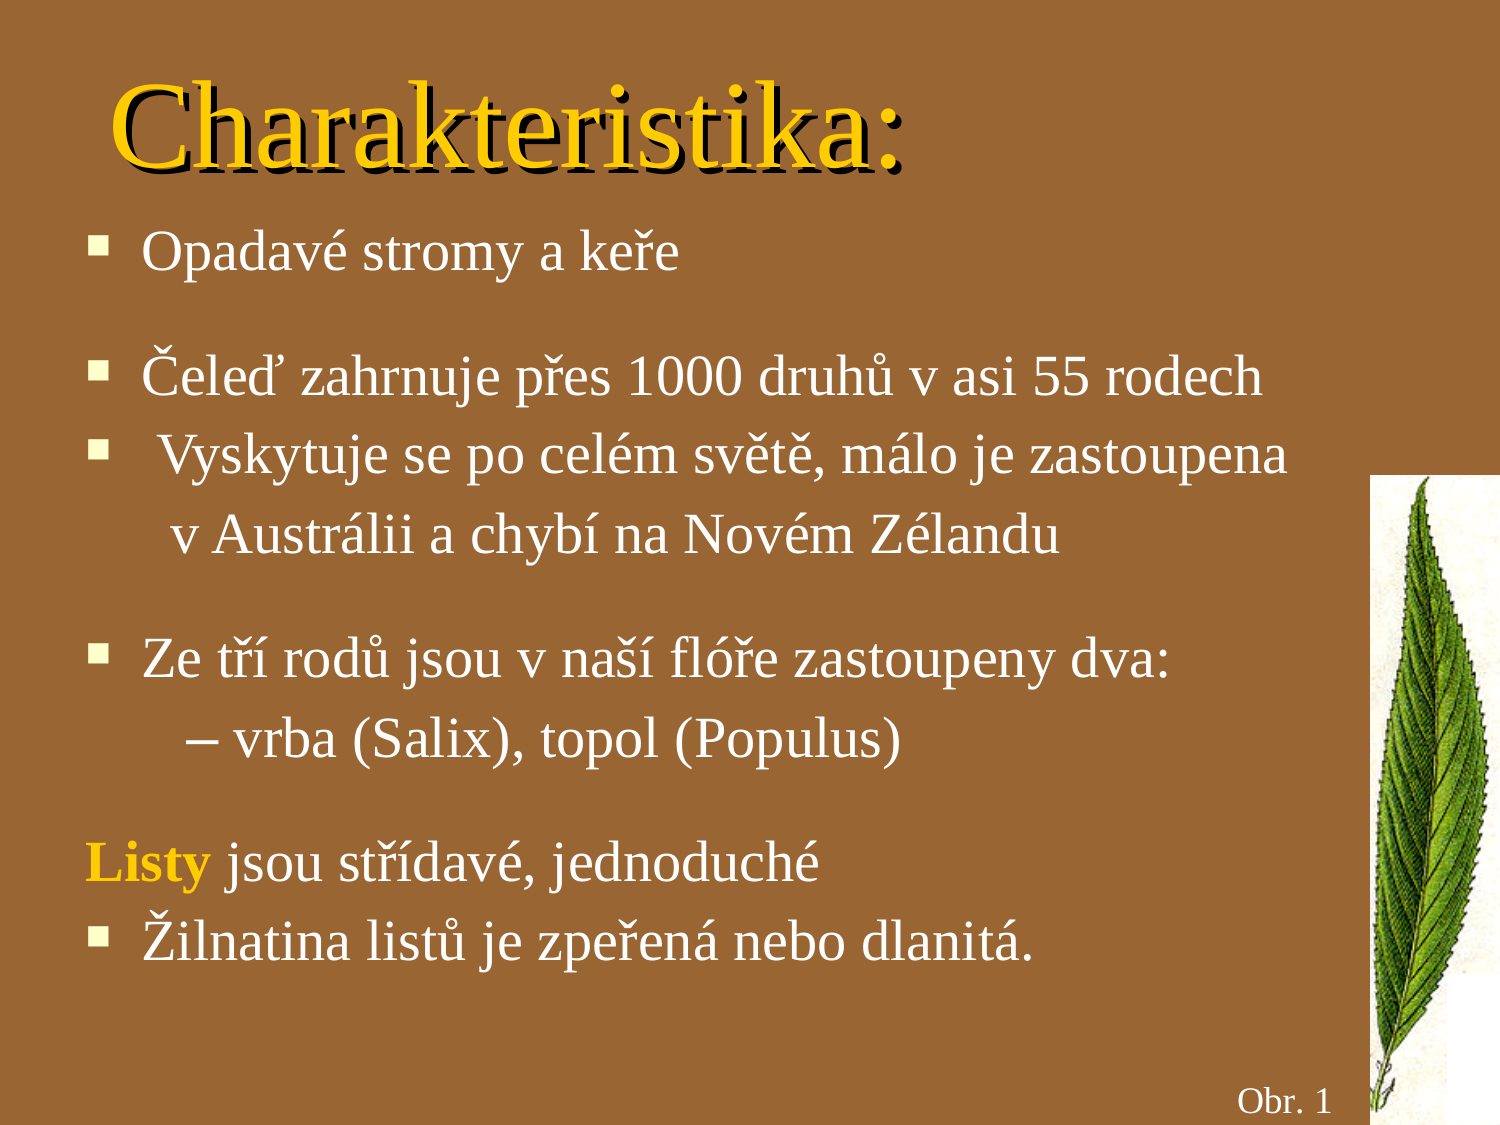

Charakteristika:
# Opadavé stromy a keře
Čeleď zahrnuje přes 1000 druhů v asi 55 rodech
 Vyskytuje se po celém světě, málo je zastoupena
	 v Austrálii a chybí na Novém Zélandu
Ze tří rodů jsou v naší flóře zastoupeny dva:
 – vrba (Salix), topol (Populus)
Listy jsou střídavé, jednoduché
Žilnatina listů je zpeřená nebo dlanitá.
Obr. 1